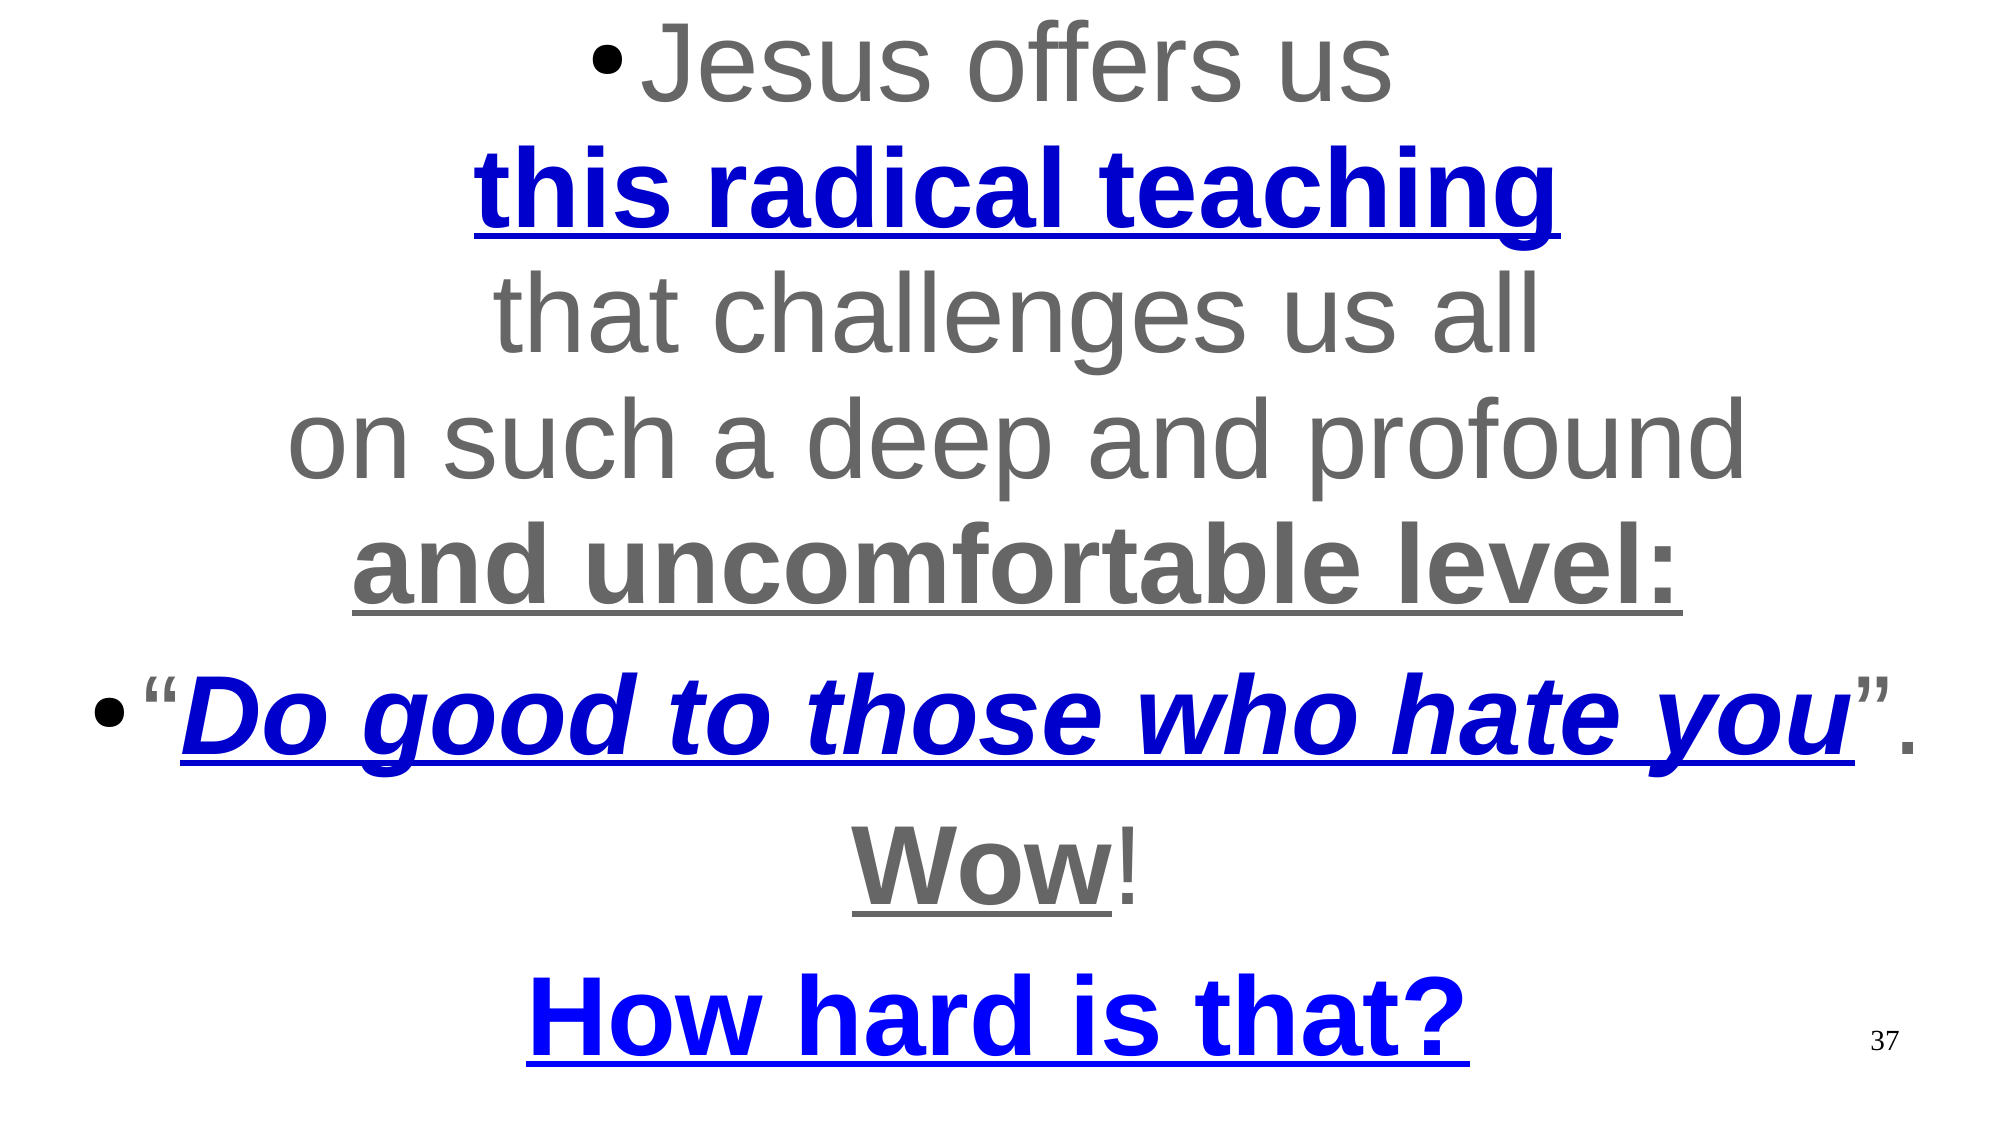

# Jesus offers us this radical teaching that challenges us all on such a deep and profound and uncomfortable level:
“Do good to those who hate you”.
Wow!
How hard is that?
37